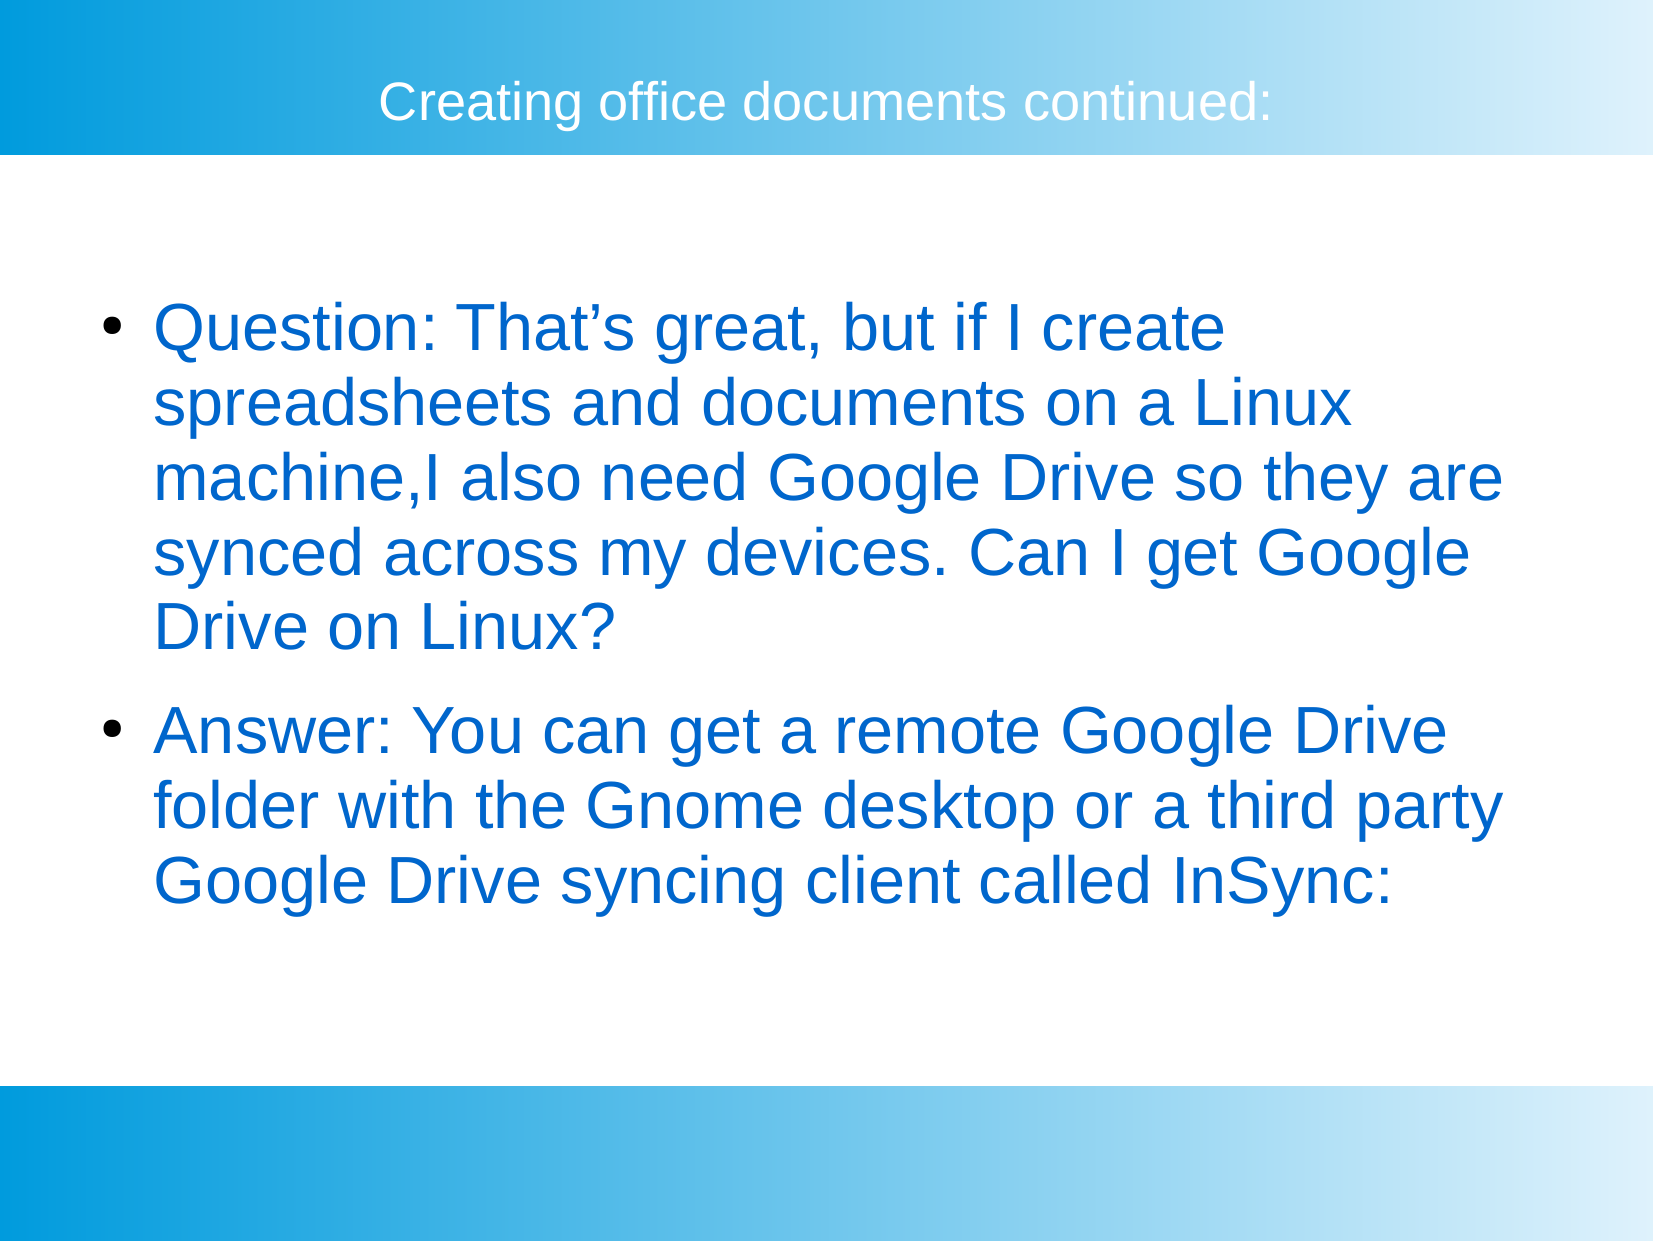

# Creating office documents continued:
Question: That’s great, but if I create spreadsheets and documents on a Linux machine,I also need Google Drive so they are synced across my devices. Can I get Google Drive on Linux?
Answer: You can get a remote Google Drive folder with the Gnome desktop or a third party Google Drive syncing client called InSync: